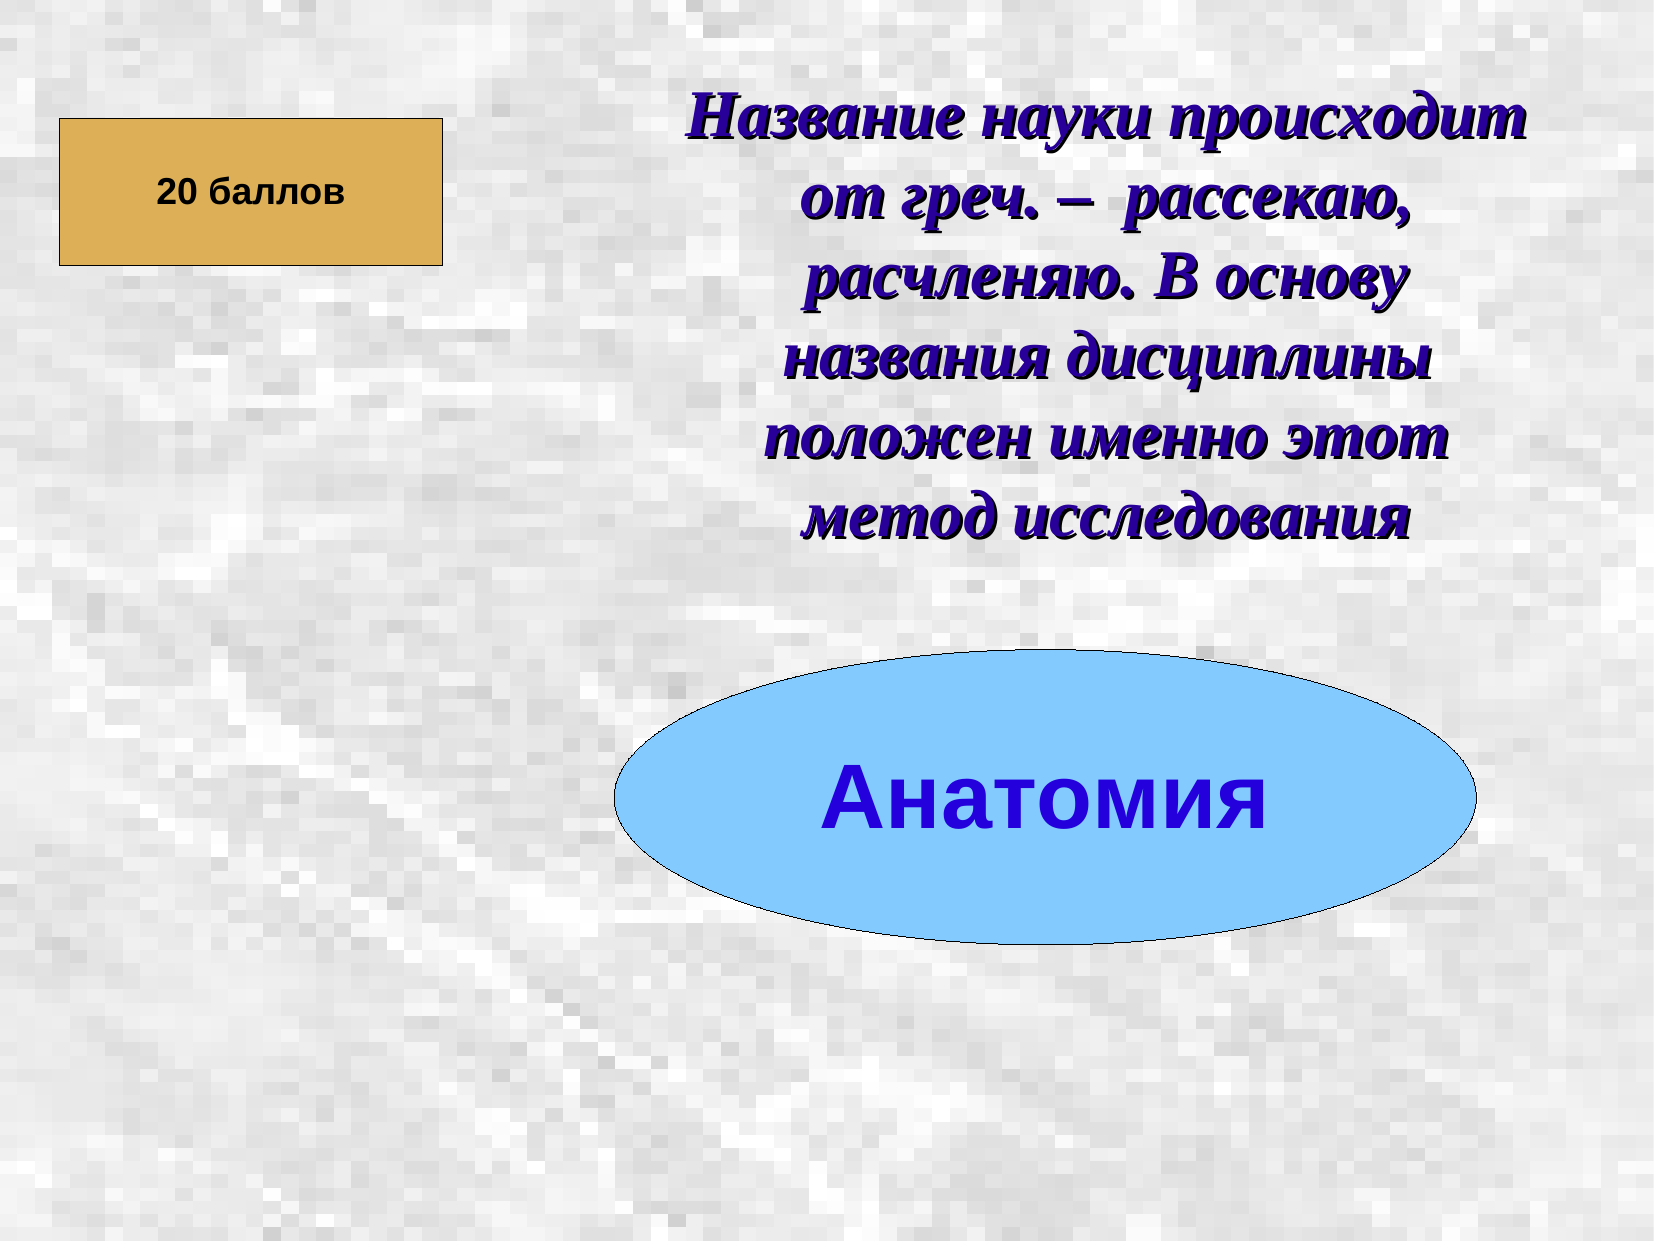

# Название науки происходит от греч. –  рассекаю, расчленяю. В основу названия дисциплины положен именно этот метод исследования
20 баллов
Анатомия